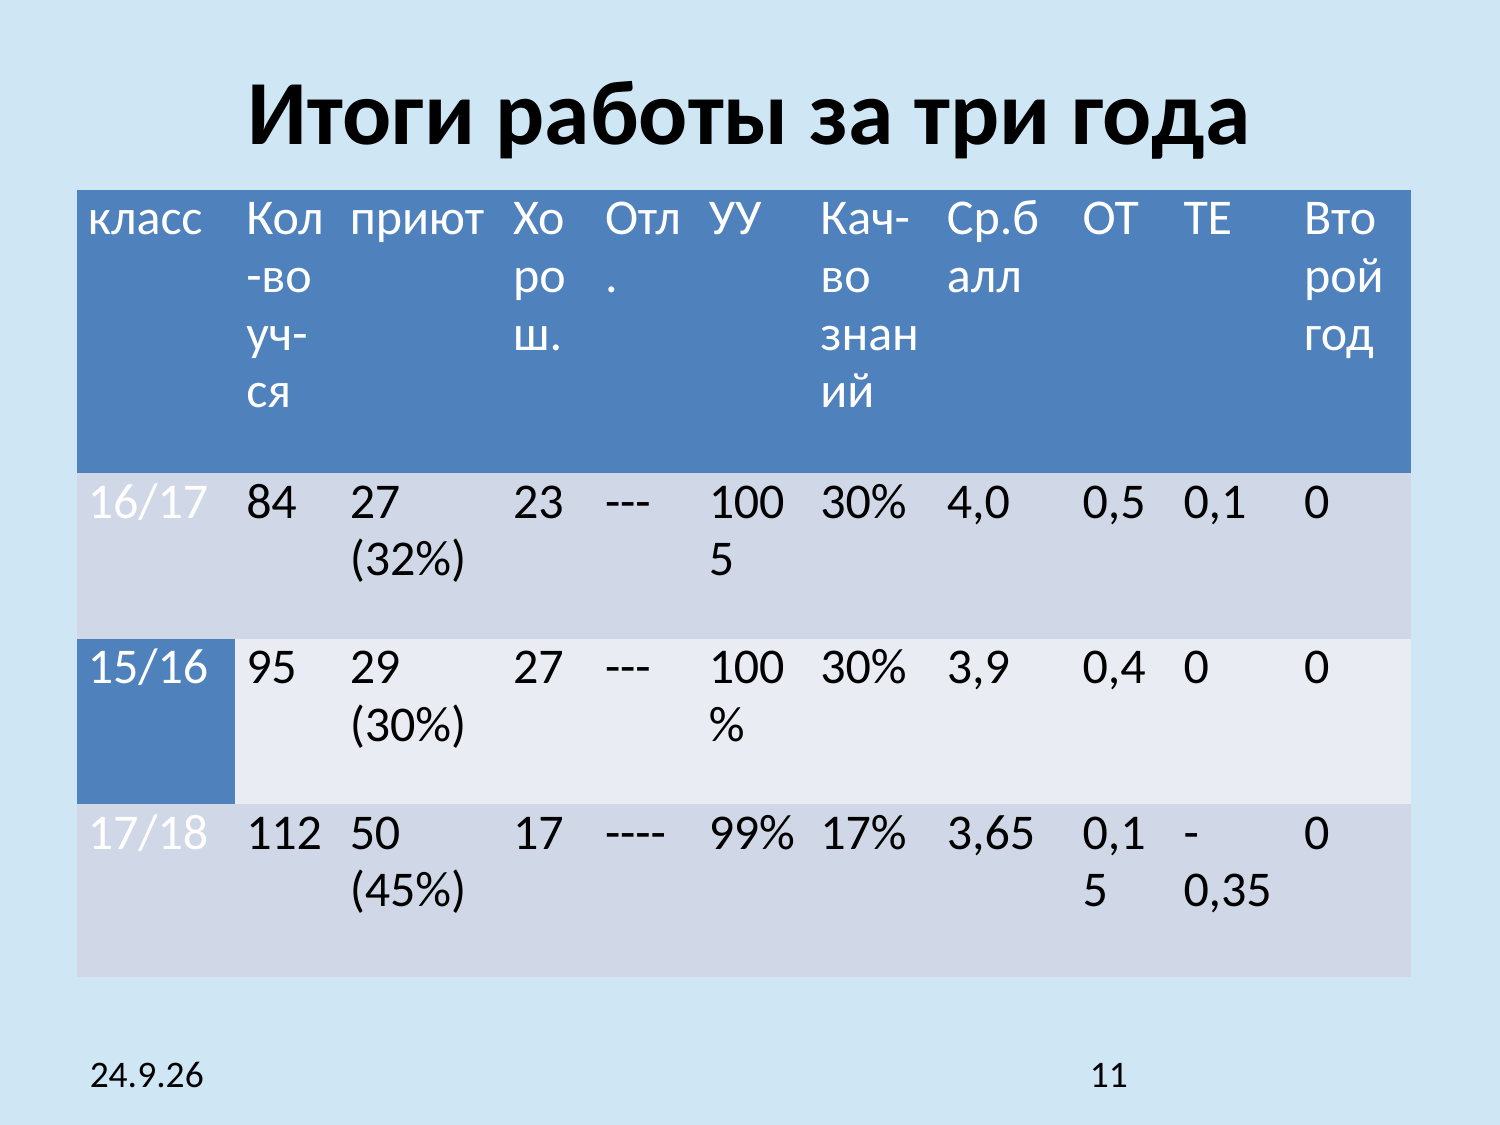

# Итоги работы за три года
| класс | Кол-во уч-ся | приют | Хорош. | Отл. | УУ | Кач-во знаний | Ср.балл | ОТ | ТЕ | Второй год |
| --- | --- | --- | --- | --- | --- | --- | --- | --- | --- | --- |
| 16/17 | 84 | 27 (32%) | 23 | --- | 1005 | 30% | 4,0 | 0,5 | 0,1 | 0 |
| 15/16 | 95 | 29 (30%) | 27 | --- | 100% | 30% | 3,9 | 0,4 | 0 | 0 |
| 17/18 | 112 | 50 (45%) | 17 | ---- | 99% | 17% | 3,65 | 0,15 | -0,35 | 0 |